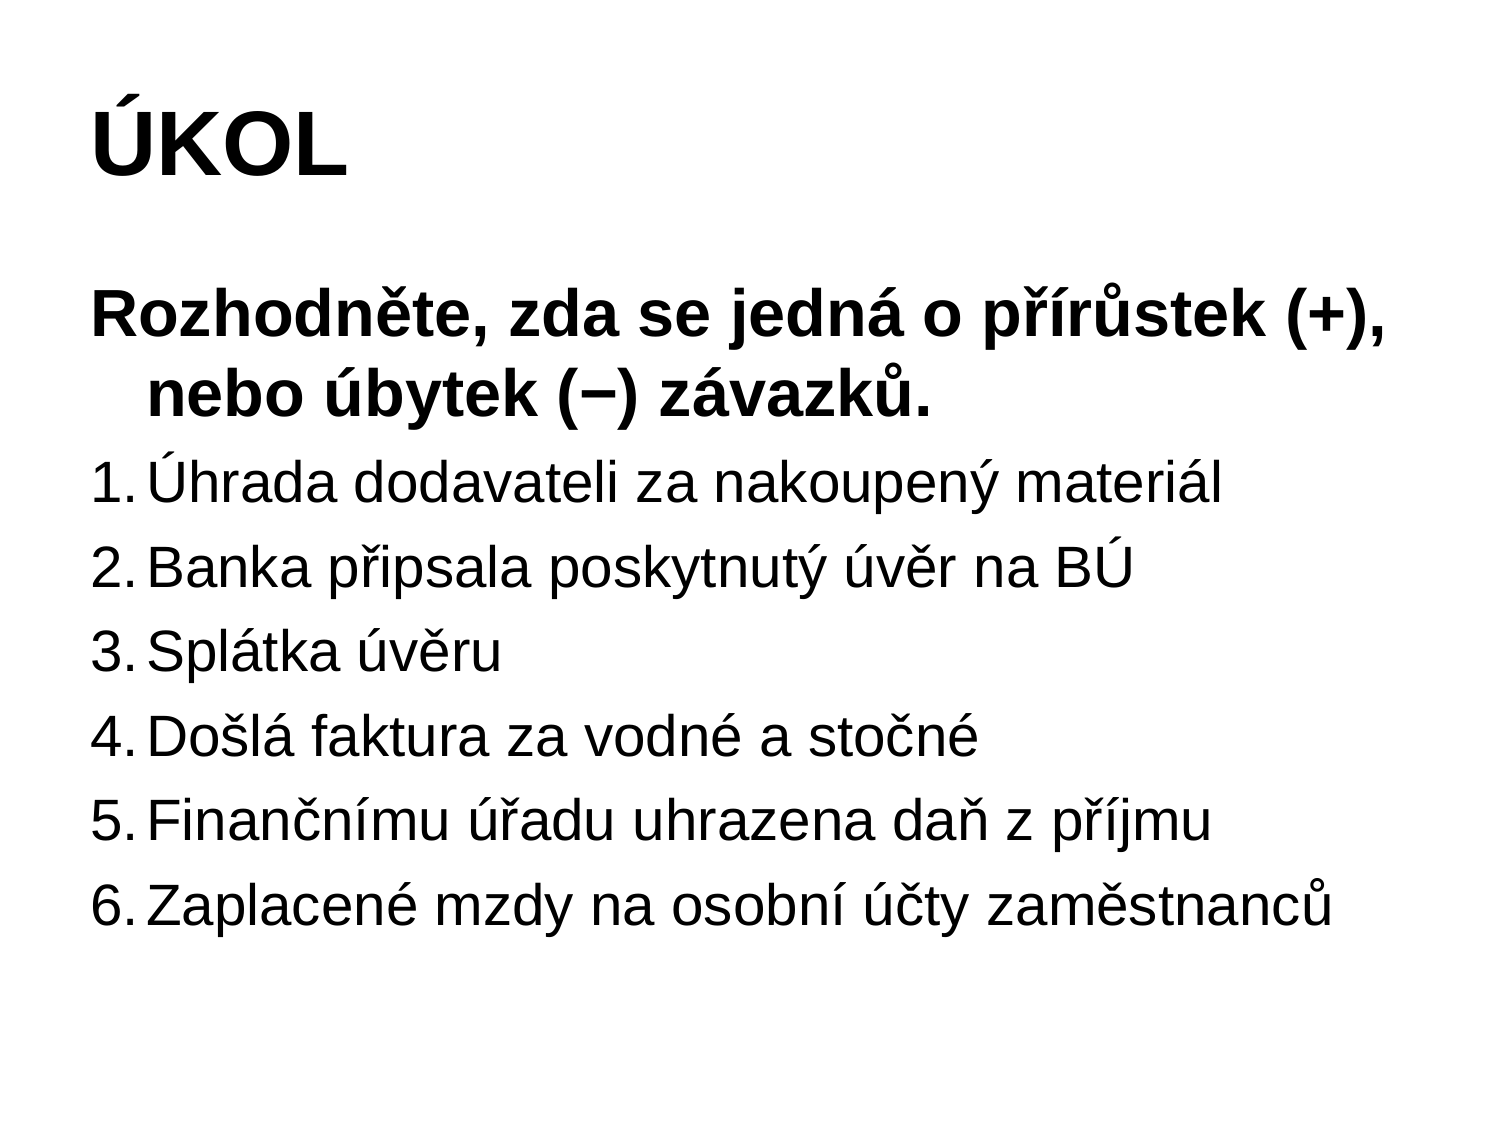

# ÚKOL
Rozhodněte, zda se jedná o přírůstek (+), nebo úbytek (−) závazků.
Úhrada dodavateli za nakoupený materiál
Banka připsala poskytnutý úvěr na BÚ
Splátka úvěru
Došlá faktura za vodné a stočné
Finančnímu úřadu uhrazena daň z příjmu
Zaplacené mzdy na osobní účty zaměstnanců